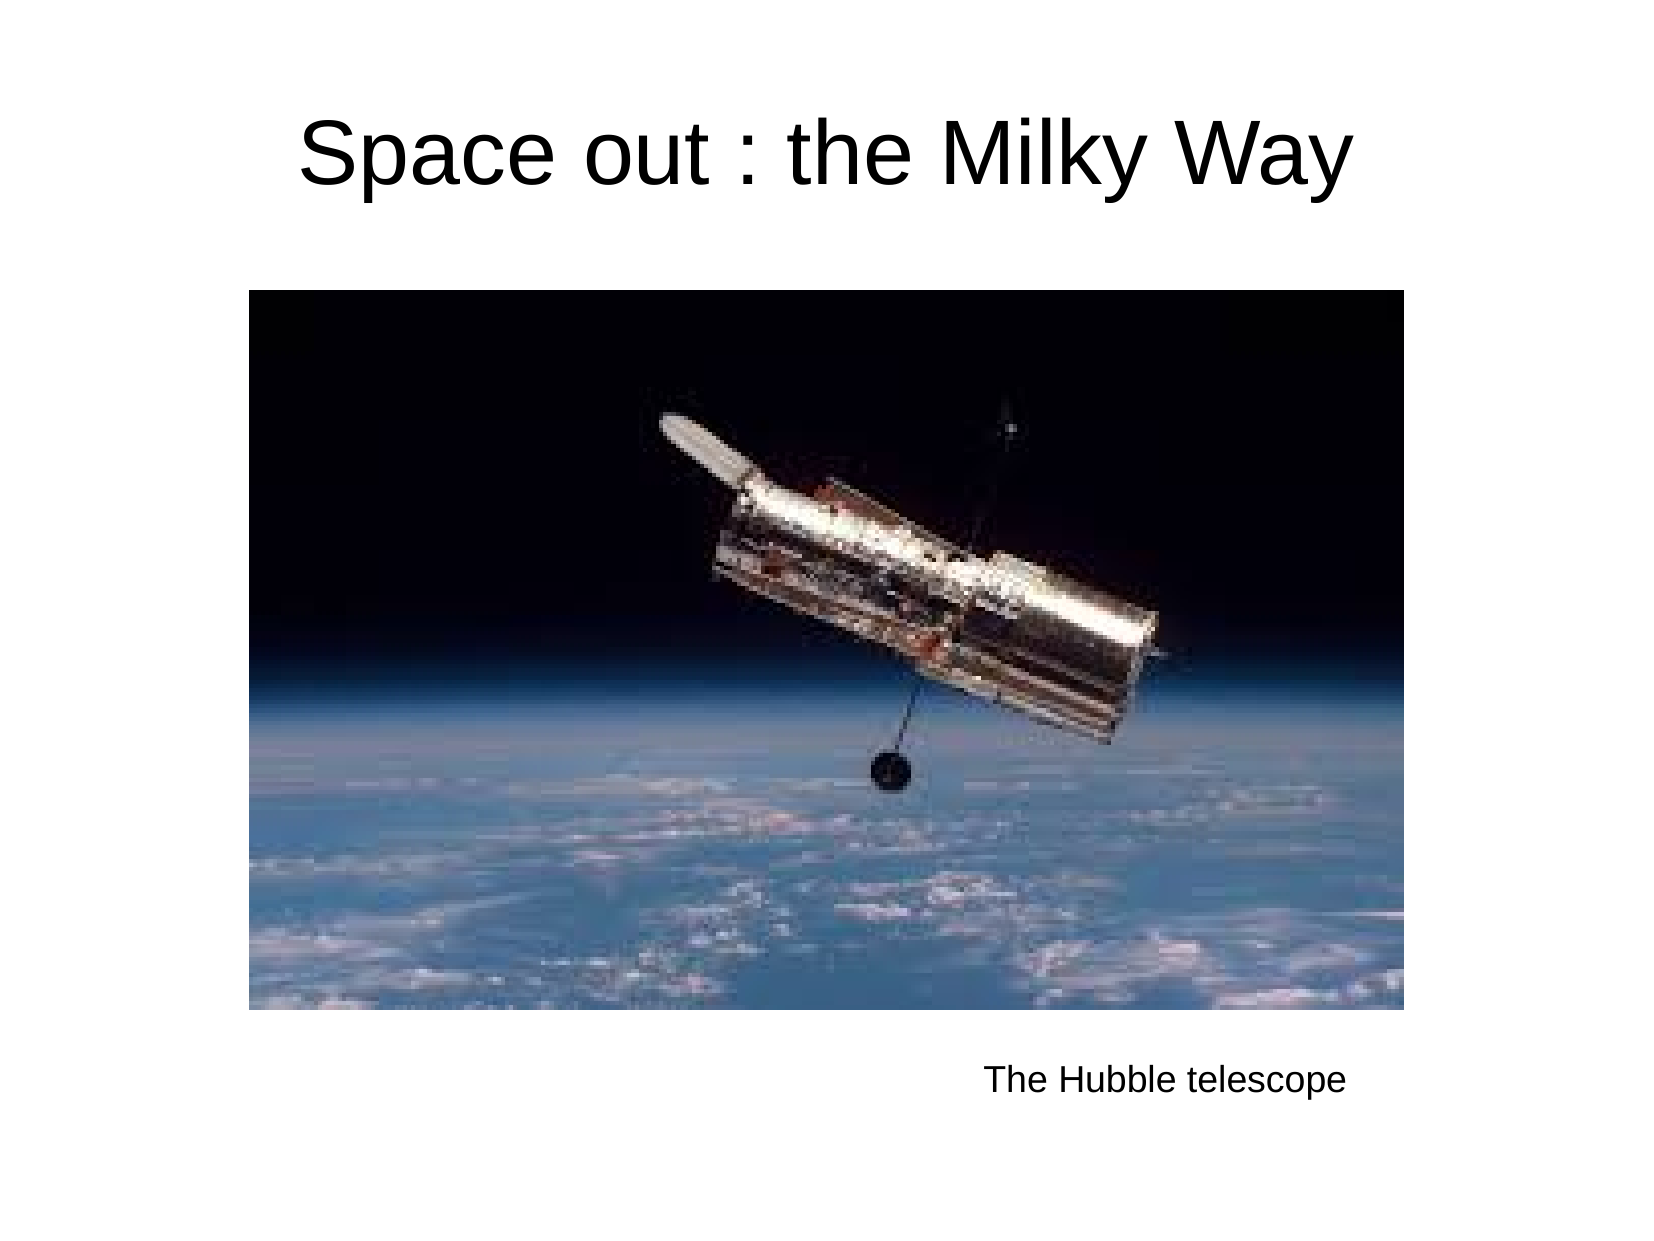

# Space out : the Milky Way
The Hubble telescope